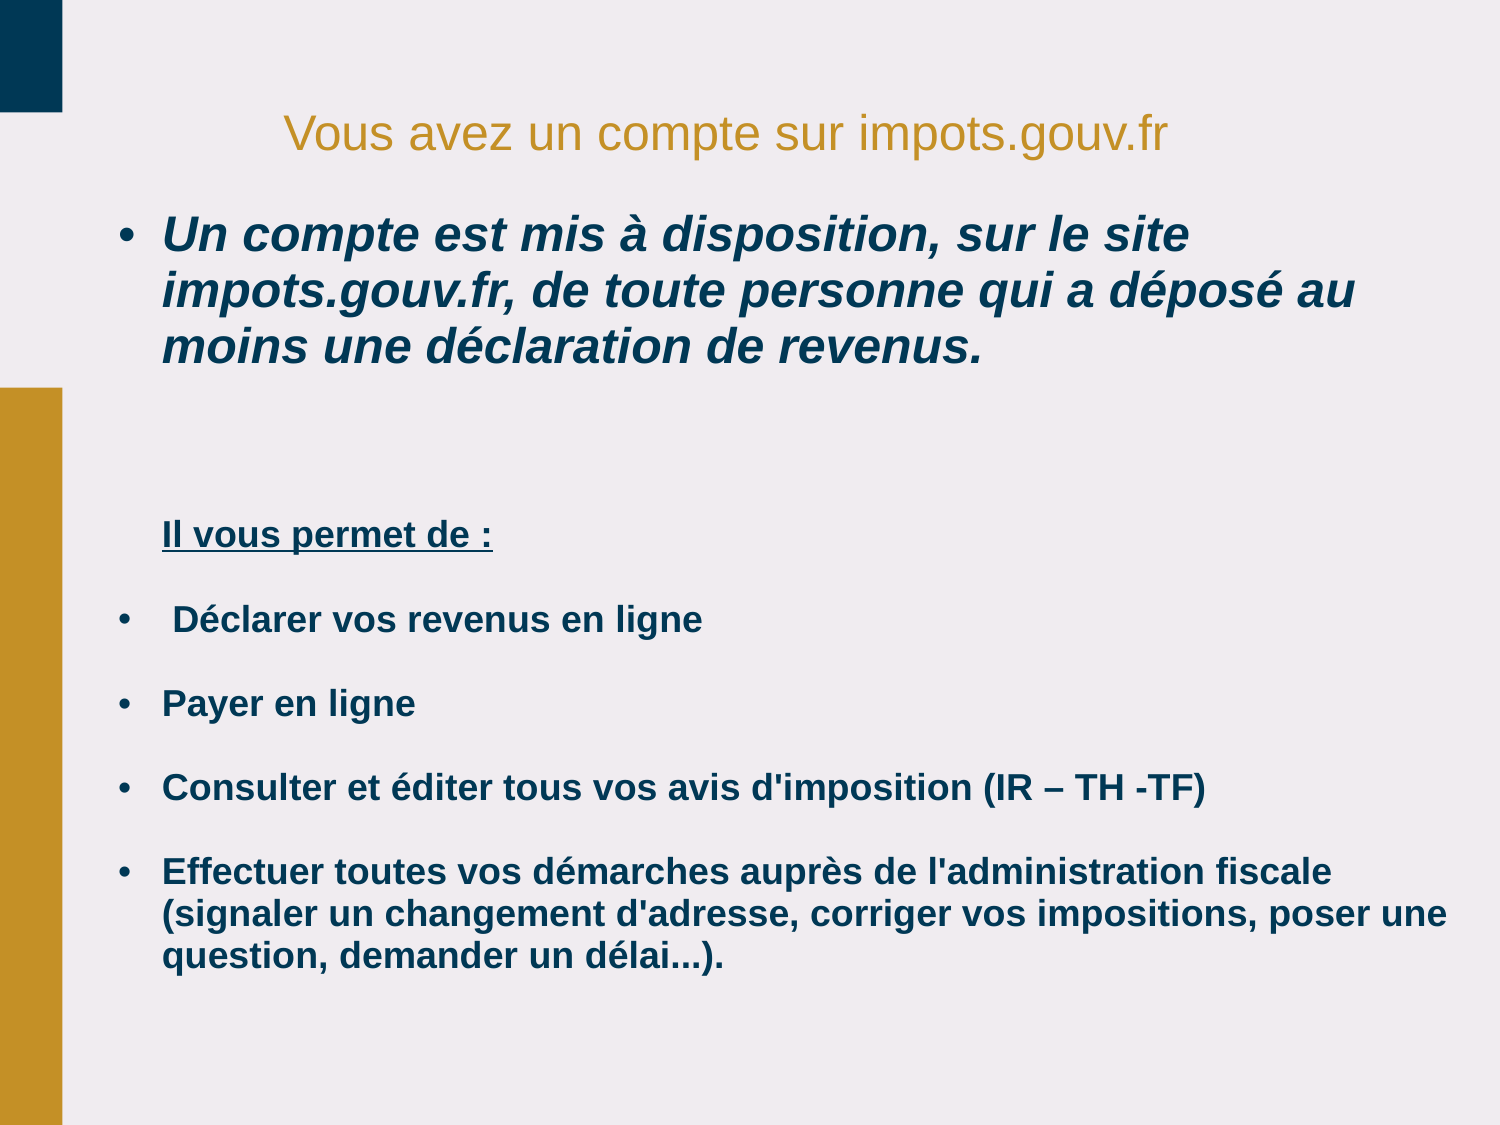

# Vous avez un compte sur impots.gouv.fr
Un compte est mis à disposition, sur le site impots.gouv.fr, de toute personne qui a déposé au moins une déclaration de revenus.
Il vous permet de :
 Déclarer vos revenus en ligne
Payer en ligne
Consulter et éditer tous vos avis d'imposition (IR – TH -TF)
Effectuer toutes vos démarches auprès de l'administration fiscale (signaler un changement d'adresse, corriger vos impositions, poser une question, demander un délai...).